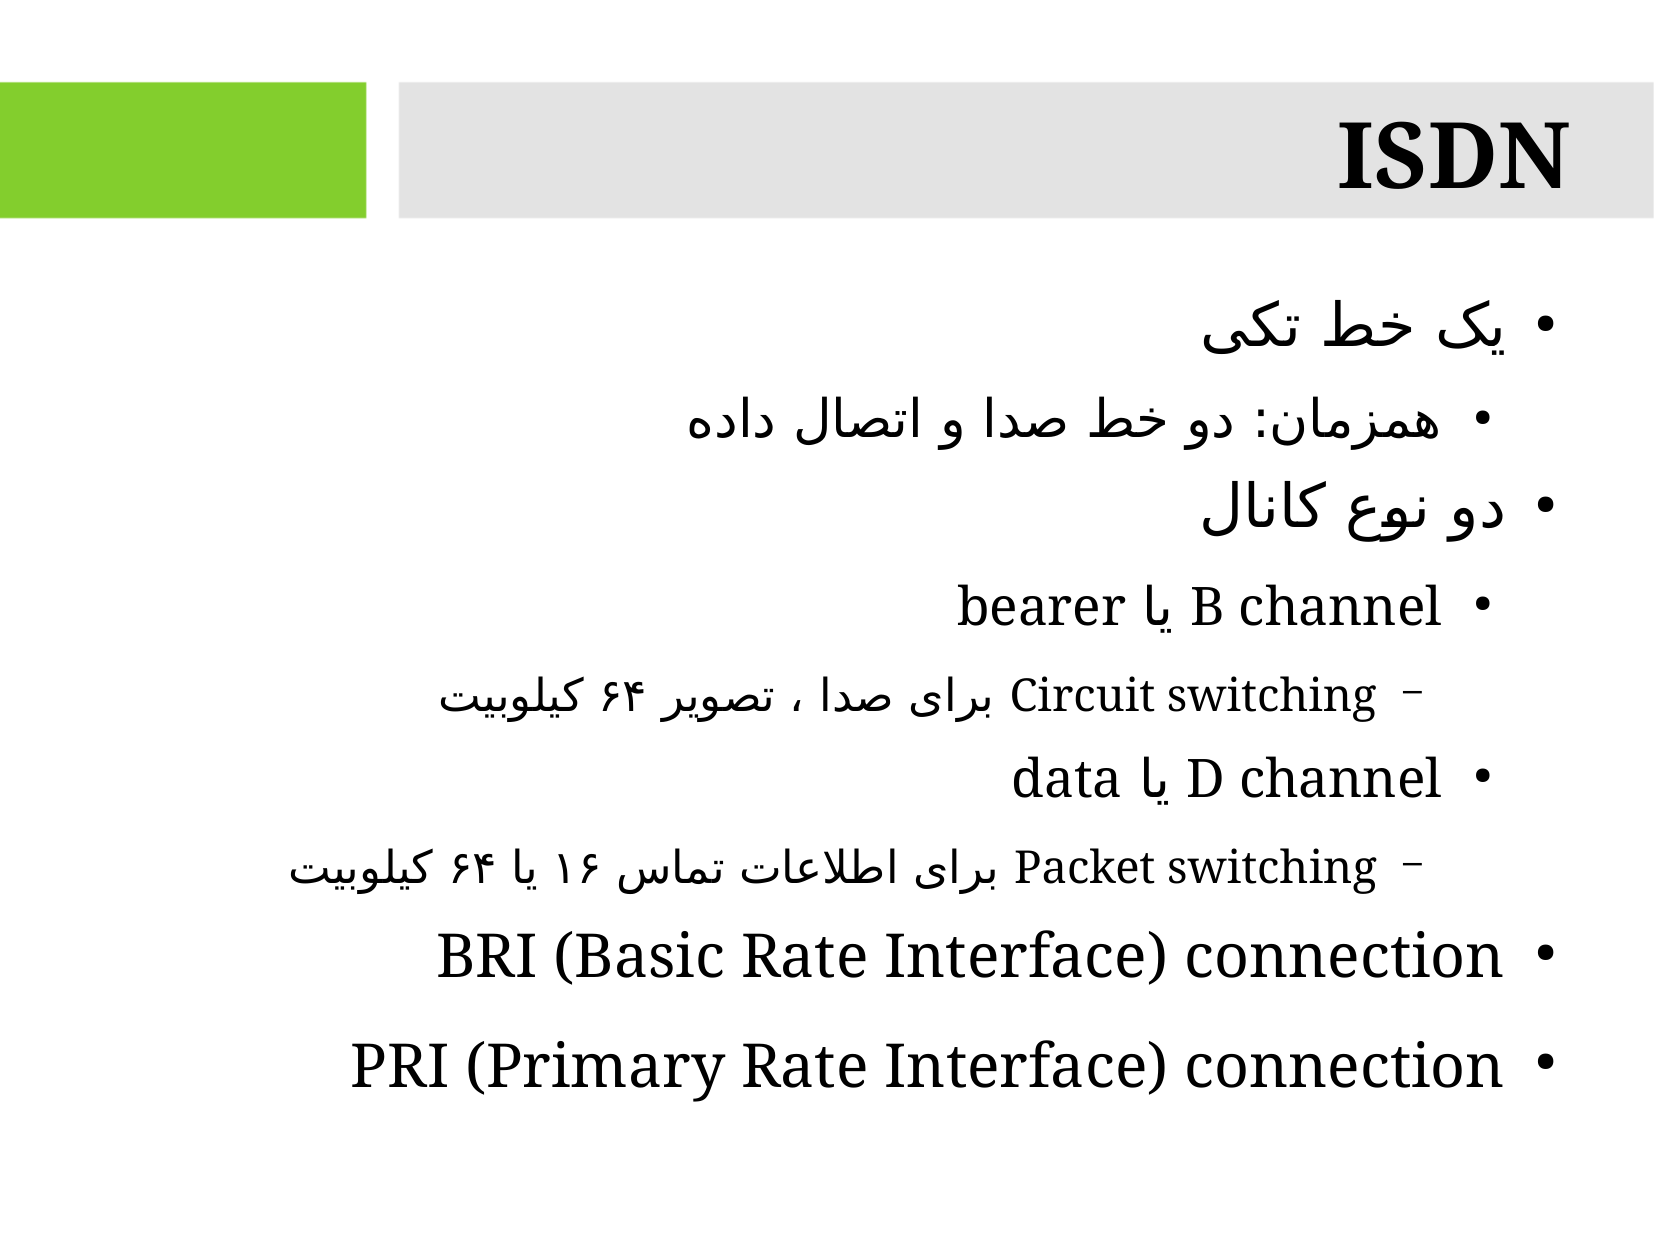

# ISDN
یک خط تکی
همزمان: دو خط صدا و اتصال داده
دو نوع کانال
B channel یا bearer
Circuit switching برای صدا ، تصویر ۶۴ کیلوبیت
D channel یا data
Packet switching برای اطلاعات تماس ۱۶ یا ۶۴ کیلوبیت
BRI (Basic Rate Interface) connection
PRI (Primary Rate Interface) connection